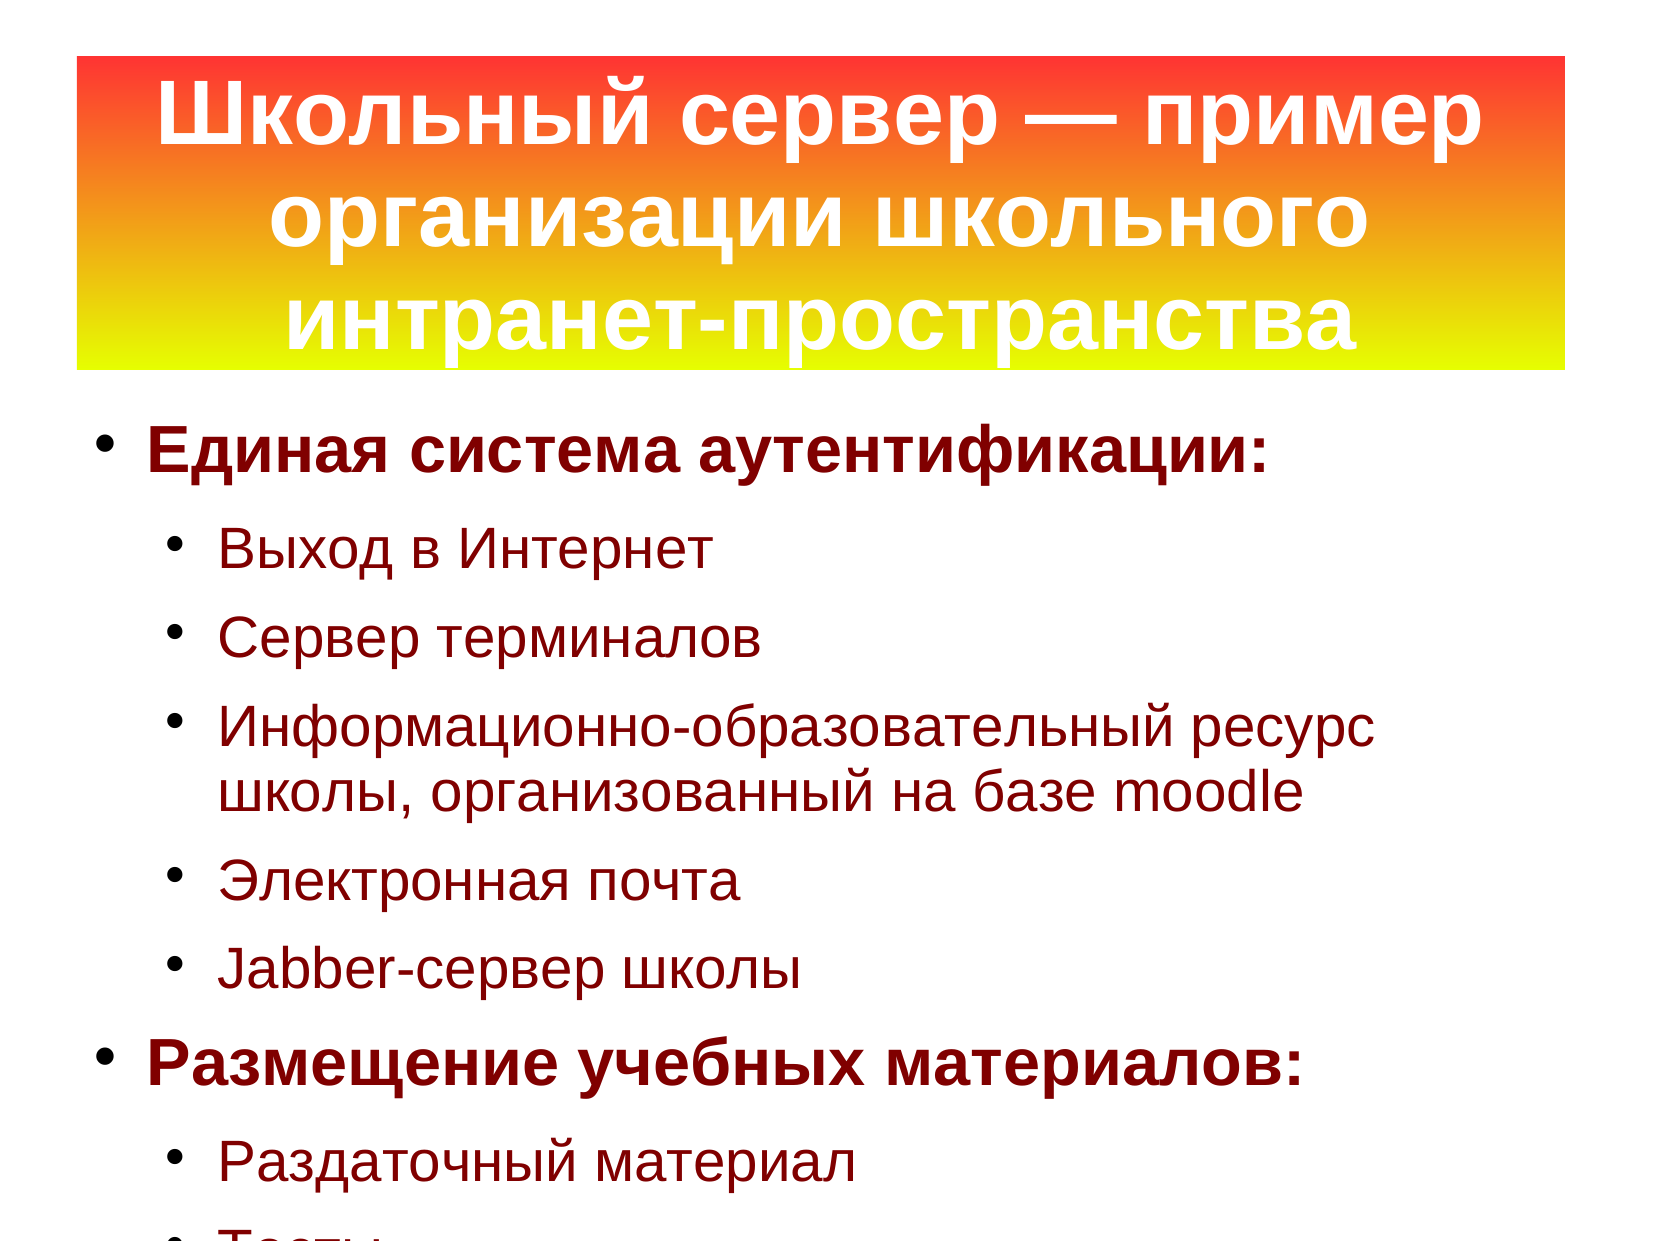

# Школьный сервер — пример организации школьного интранет-пространства
Единая система аутентификации:
Выход в Интернет
Сервер терминалов
Информационно-образовательный ресурс школы, организованный на базе moodle
Электронная почта
Jabber-сервер школы
Размещение учебных материалов:
Раздаточный материал
Тесты
Видеоматериалы